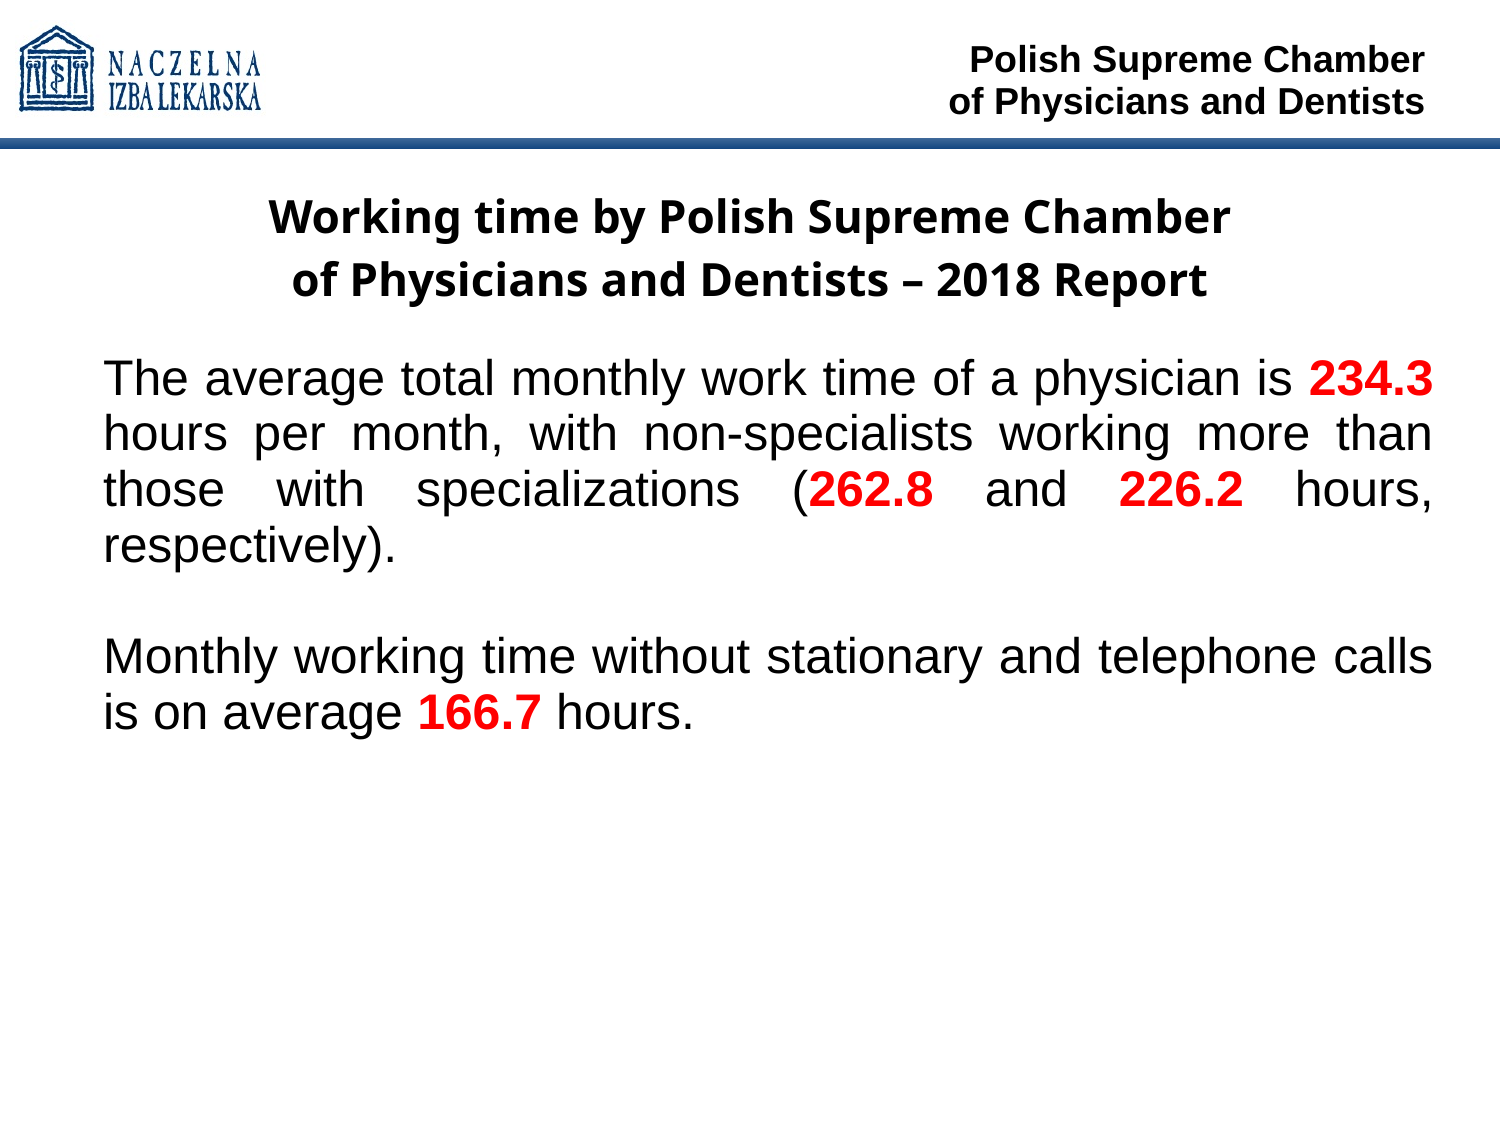

Polish Supreme Chamber
of Physicians and Dentists
Working time by Polish Supreme Chamber
of Physicians and Dentists – 2018 Report
The average total monthly work time of a physician is 234.3 hours per month, with non-specialists working more than those with specializations (262.8 and 226.2 hours, respectively).
Monthly working time without stationary and telephone calls is on average 166.7 hours.